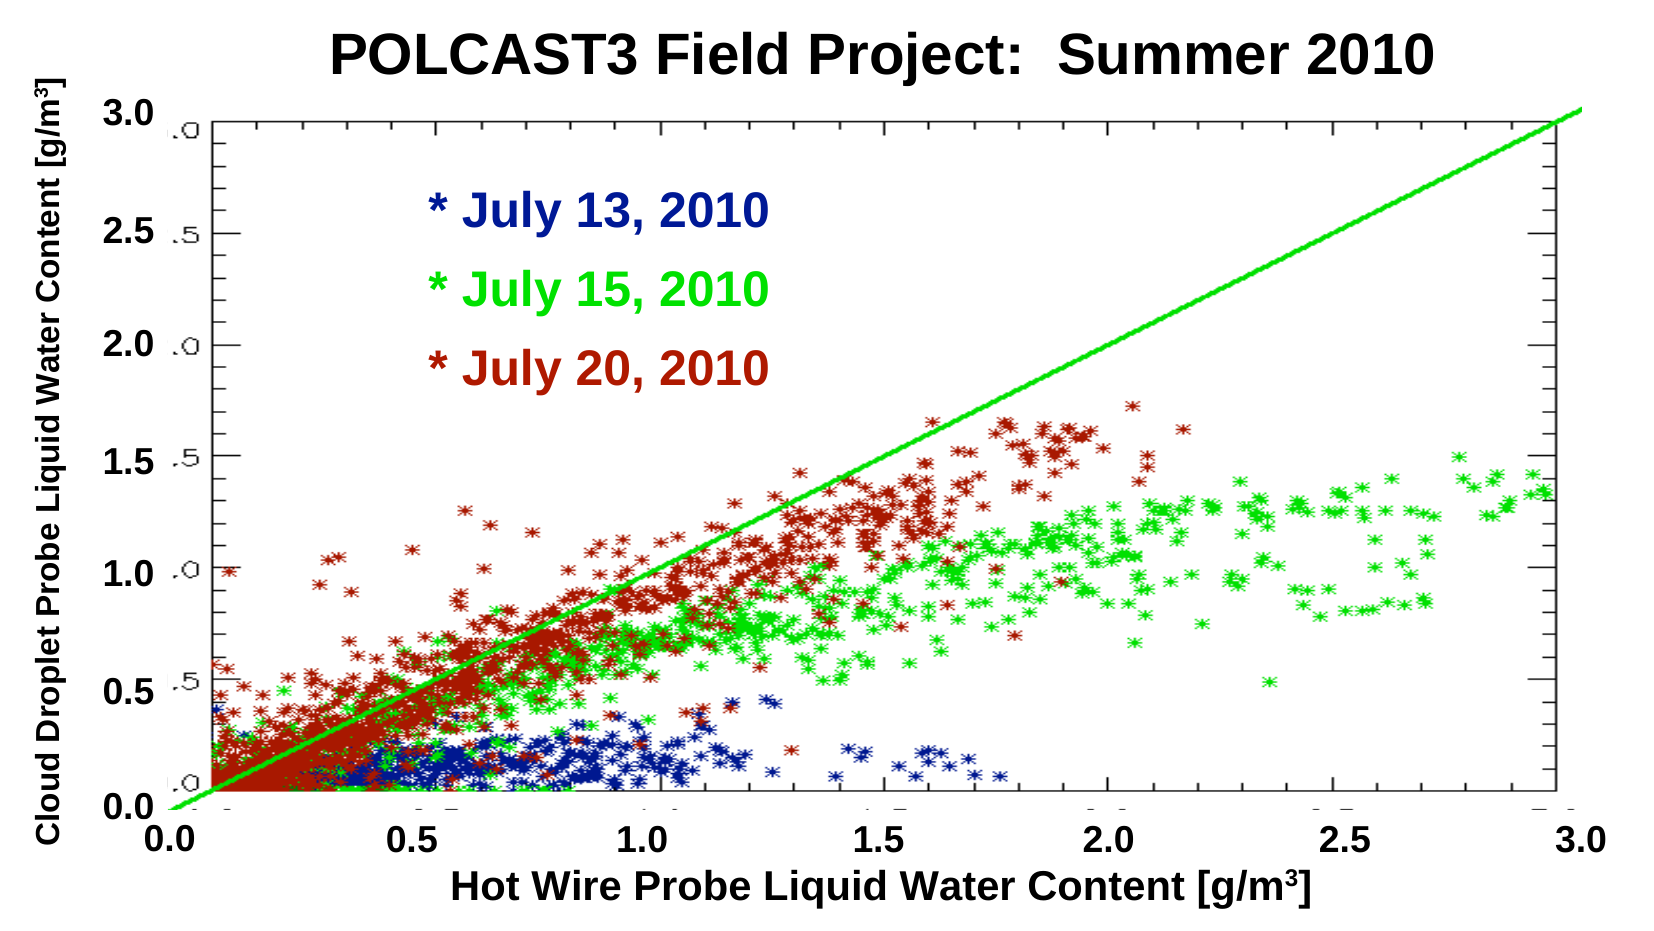

POLCAST3 Field Project: Summer 2010
3.0
* July 13, 2010
* July 15, 2010
* July 20, 2010
2.5
2.0
Cloud Droplet Probe Liquid Water Content [g/m3]
1.5
1.0
0.5
0.0
0.0
0.5
1.0
1.5
2.0
2.5
3.0
Hot Wire Probe Liquid Water Content [g/m3]